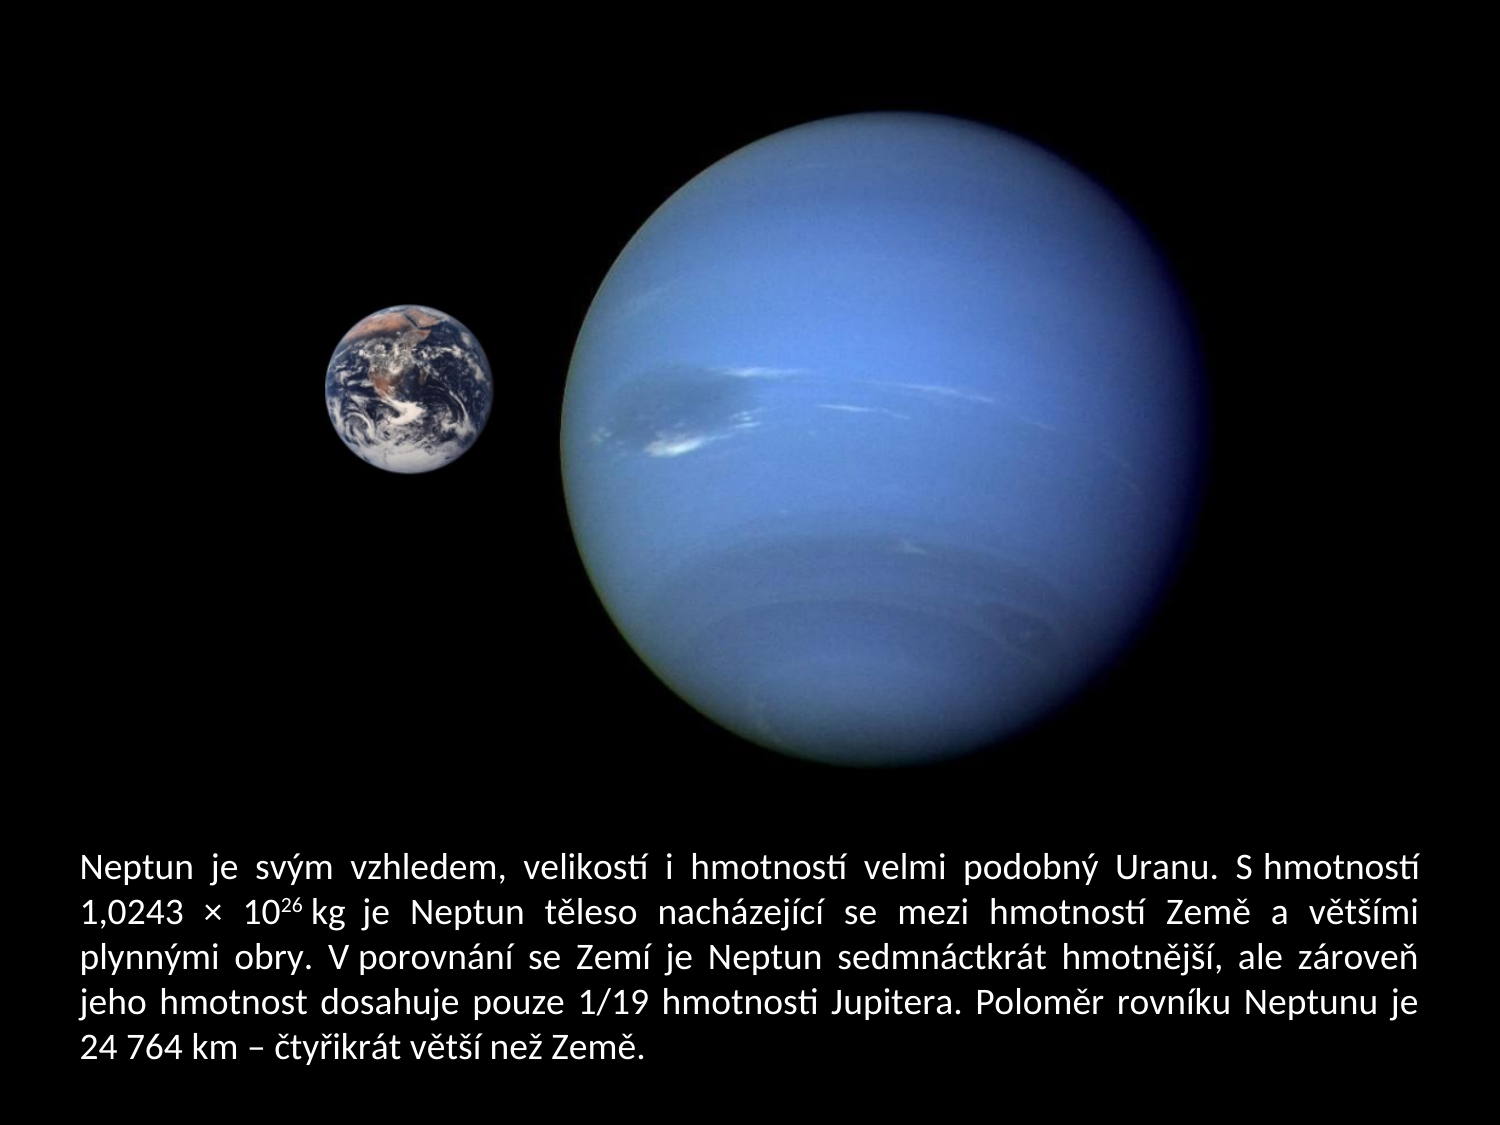

Neptun je svým vzhledem, velikostí i hmotností velmi podobný Uranu. S hmotností 1,0243 × 1026 kg je Neptun těleso nacházející se mezi hmotností Země a většími plynnými obry. V porovnání se Zemí je Neptun sedmnáctkrát hmotnější, ale zároveň jeho hmotnost dosahuje pouze 1/19 hmotnosti Jupitera. Poloměr rovníku Neptunu je 24 764 km – čtyřikrát větší než Země.